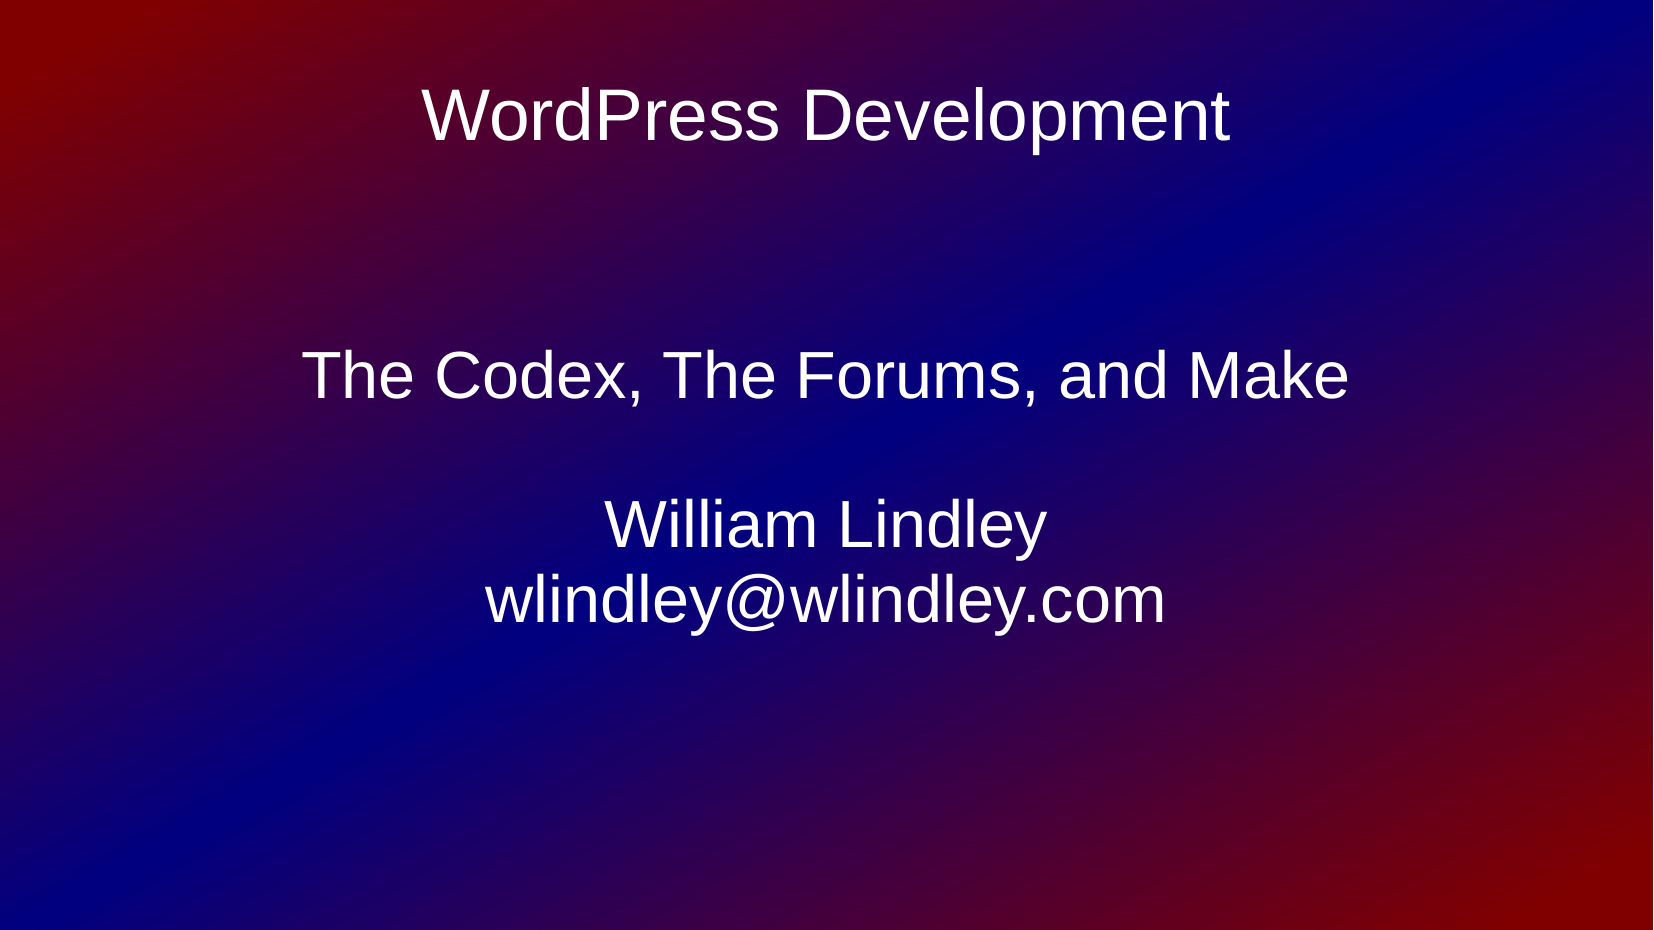

# WordPress Development
The Codex, The Forums, and Make
William Lindley
wlindley@wlindley.com